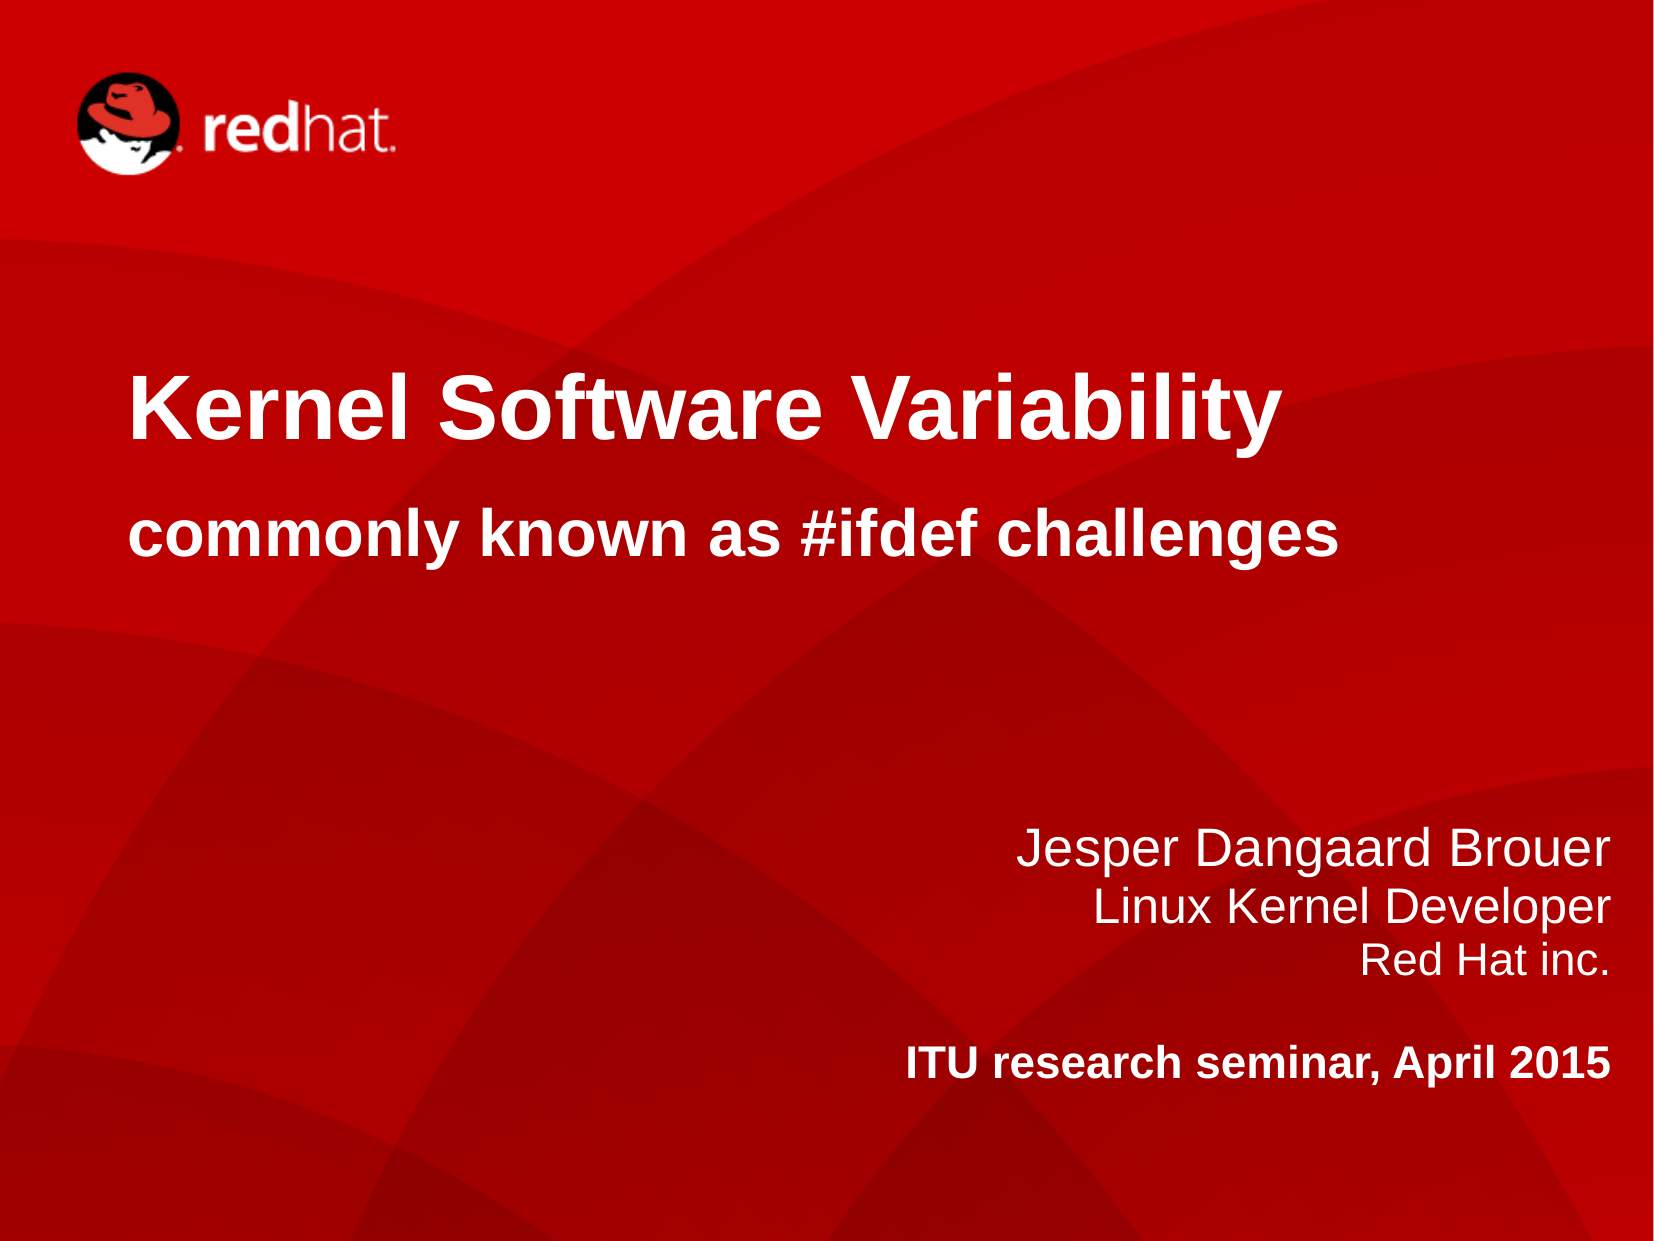

Kernel Software Variability
commonly known as #ifdef challenges
Jesper Dangaard Brouer
Linux Kernel Developer
Red Hat inc.
ITU research seminar, April 2015